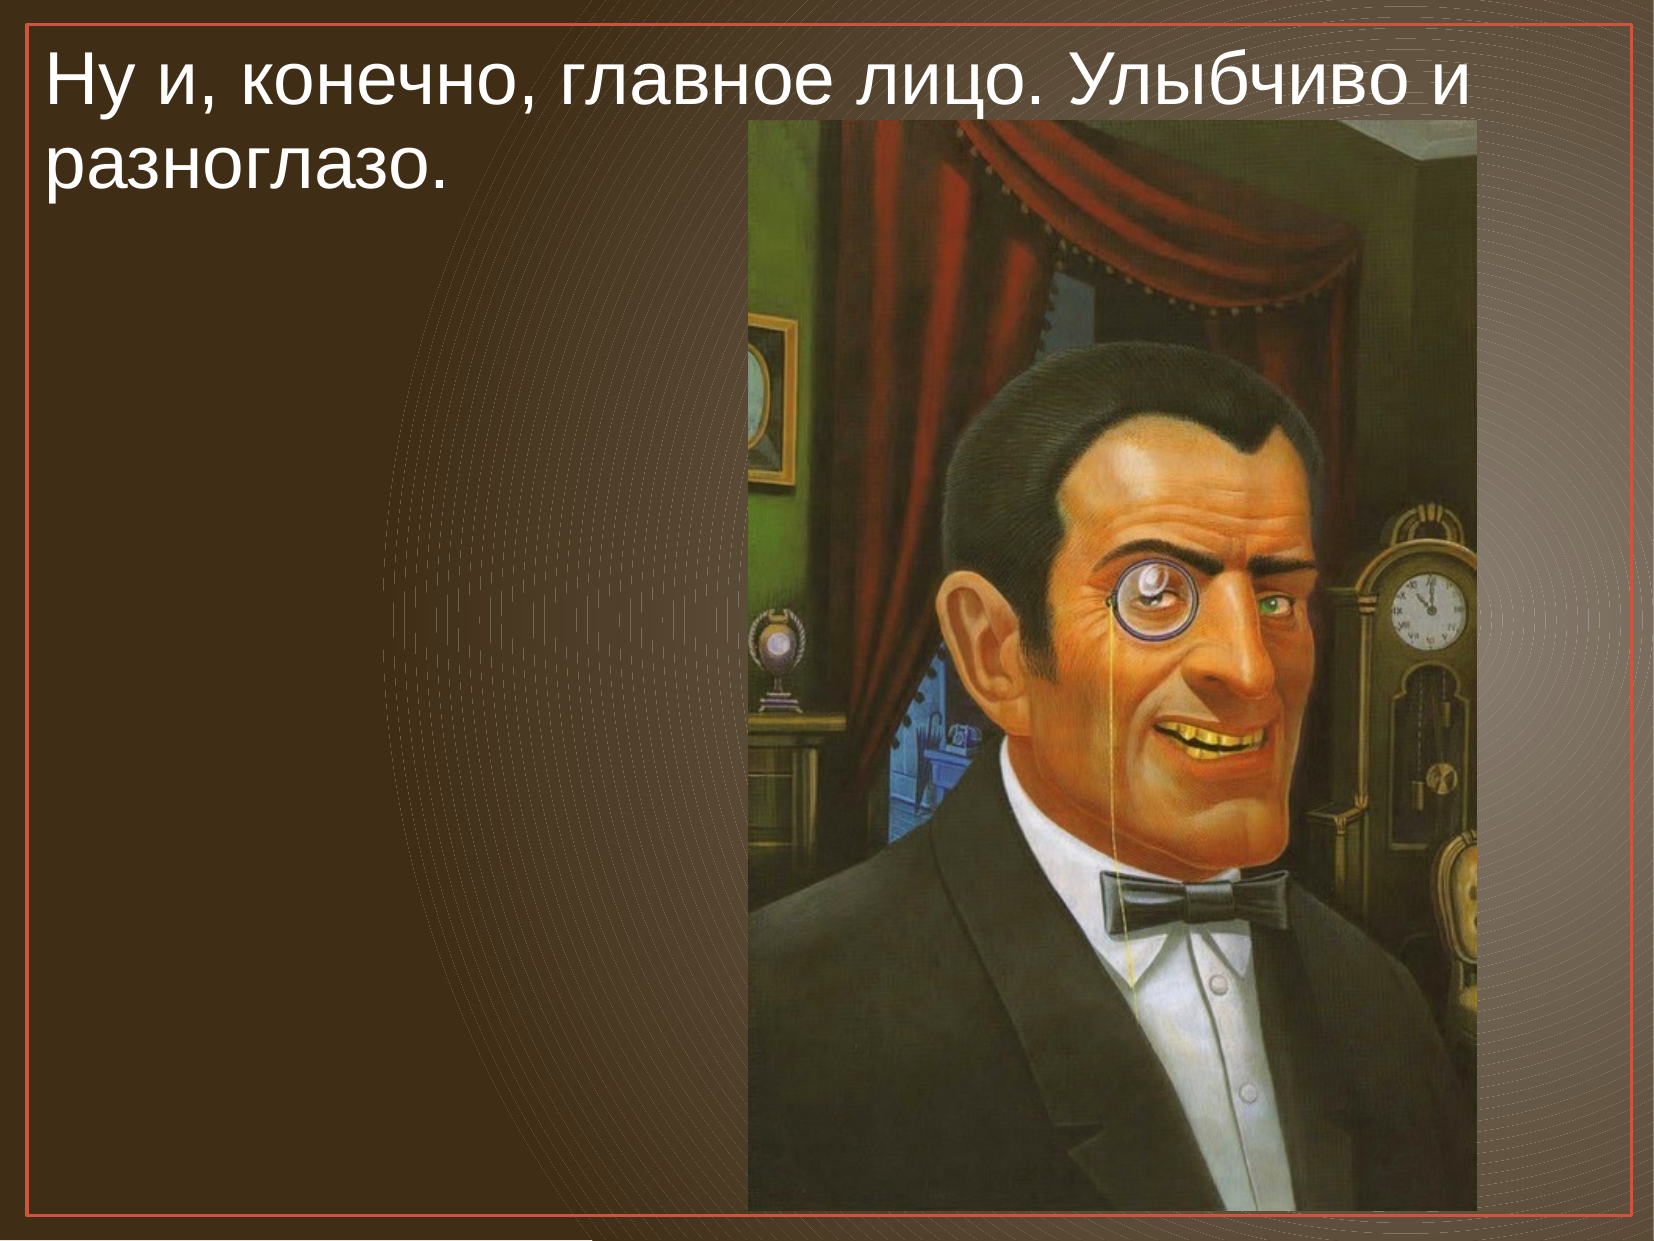

Ну и, конечно, главное лицо. Улыбчиво и разноглазо.